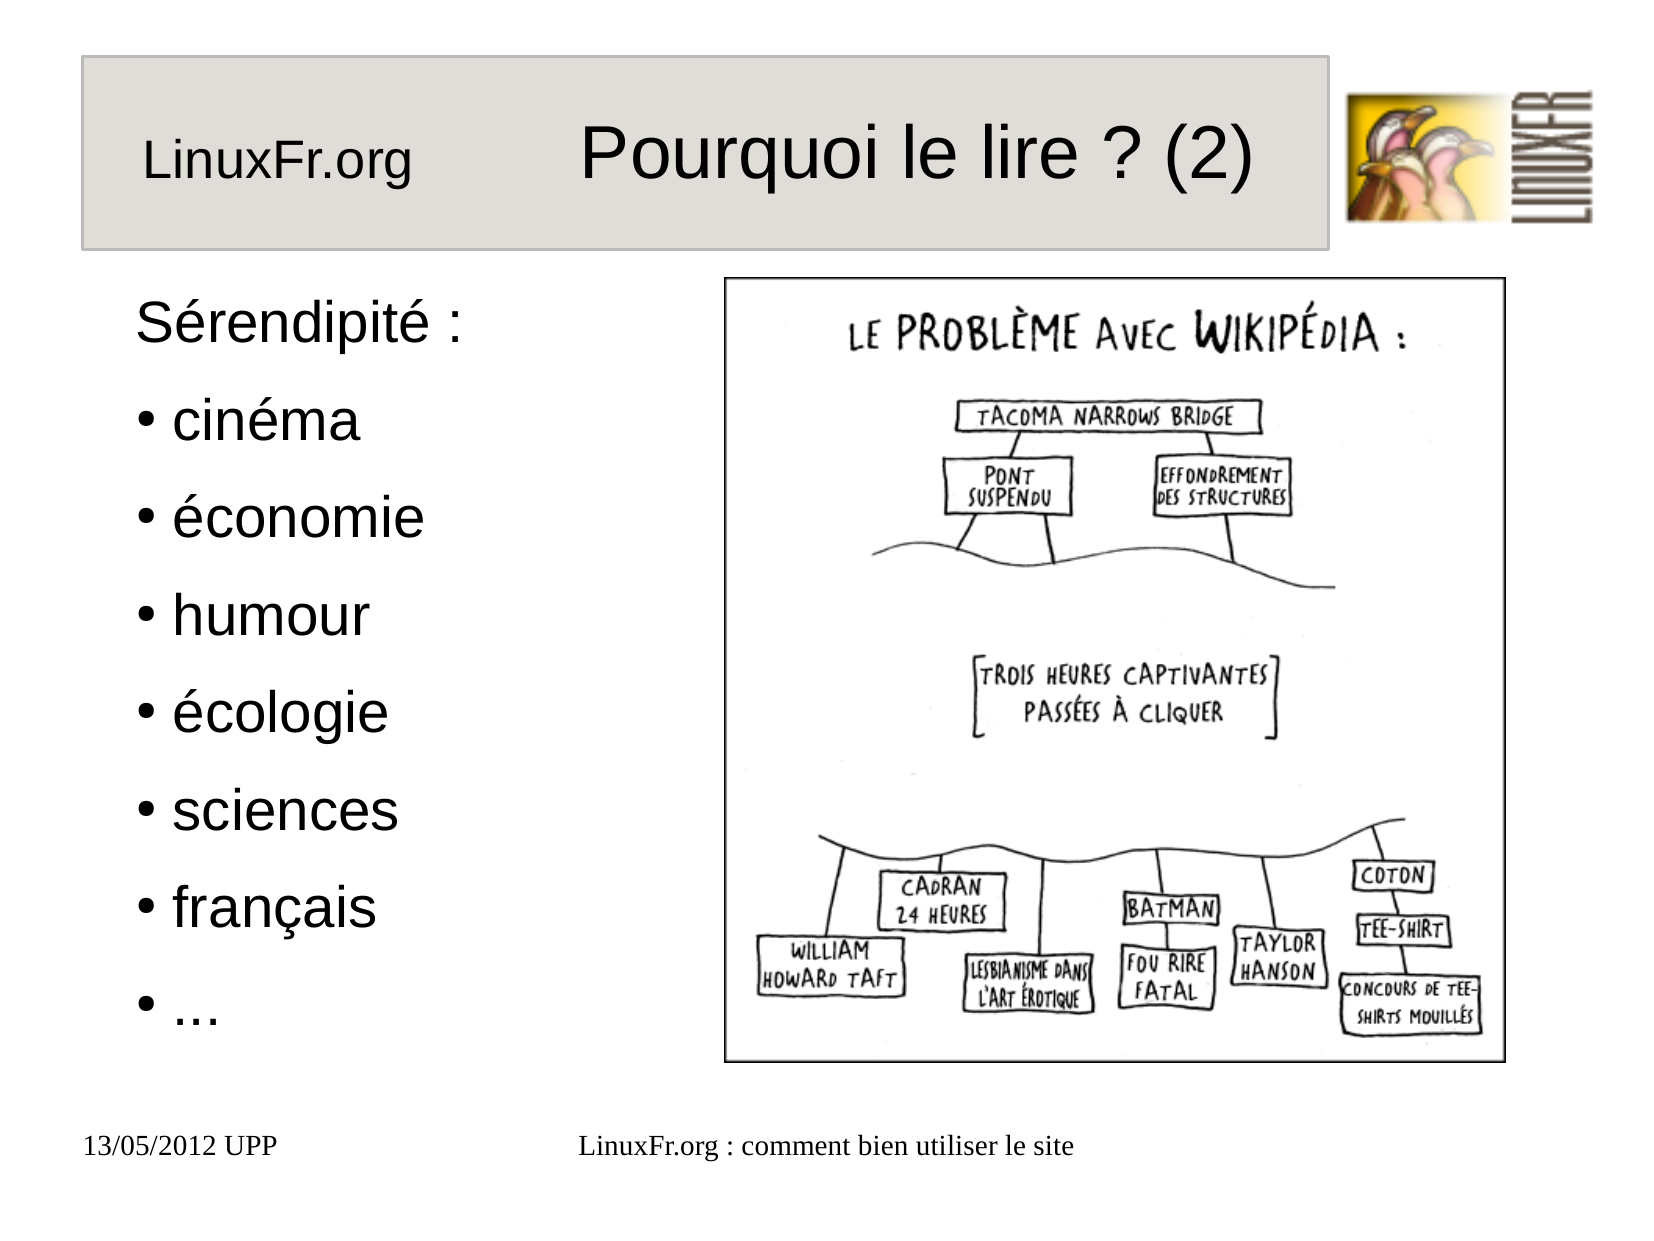

LinuxFr.org Pourquoi le lire ? (2)
# Sérendipité :
 cinéma
 économie
 humour
 écologie
 sciences
 français
 ...